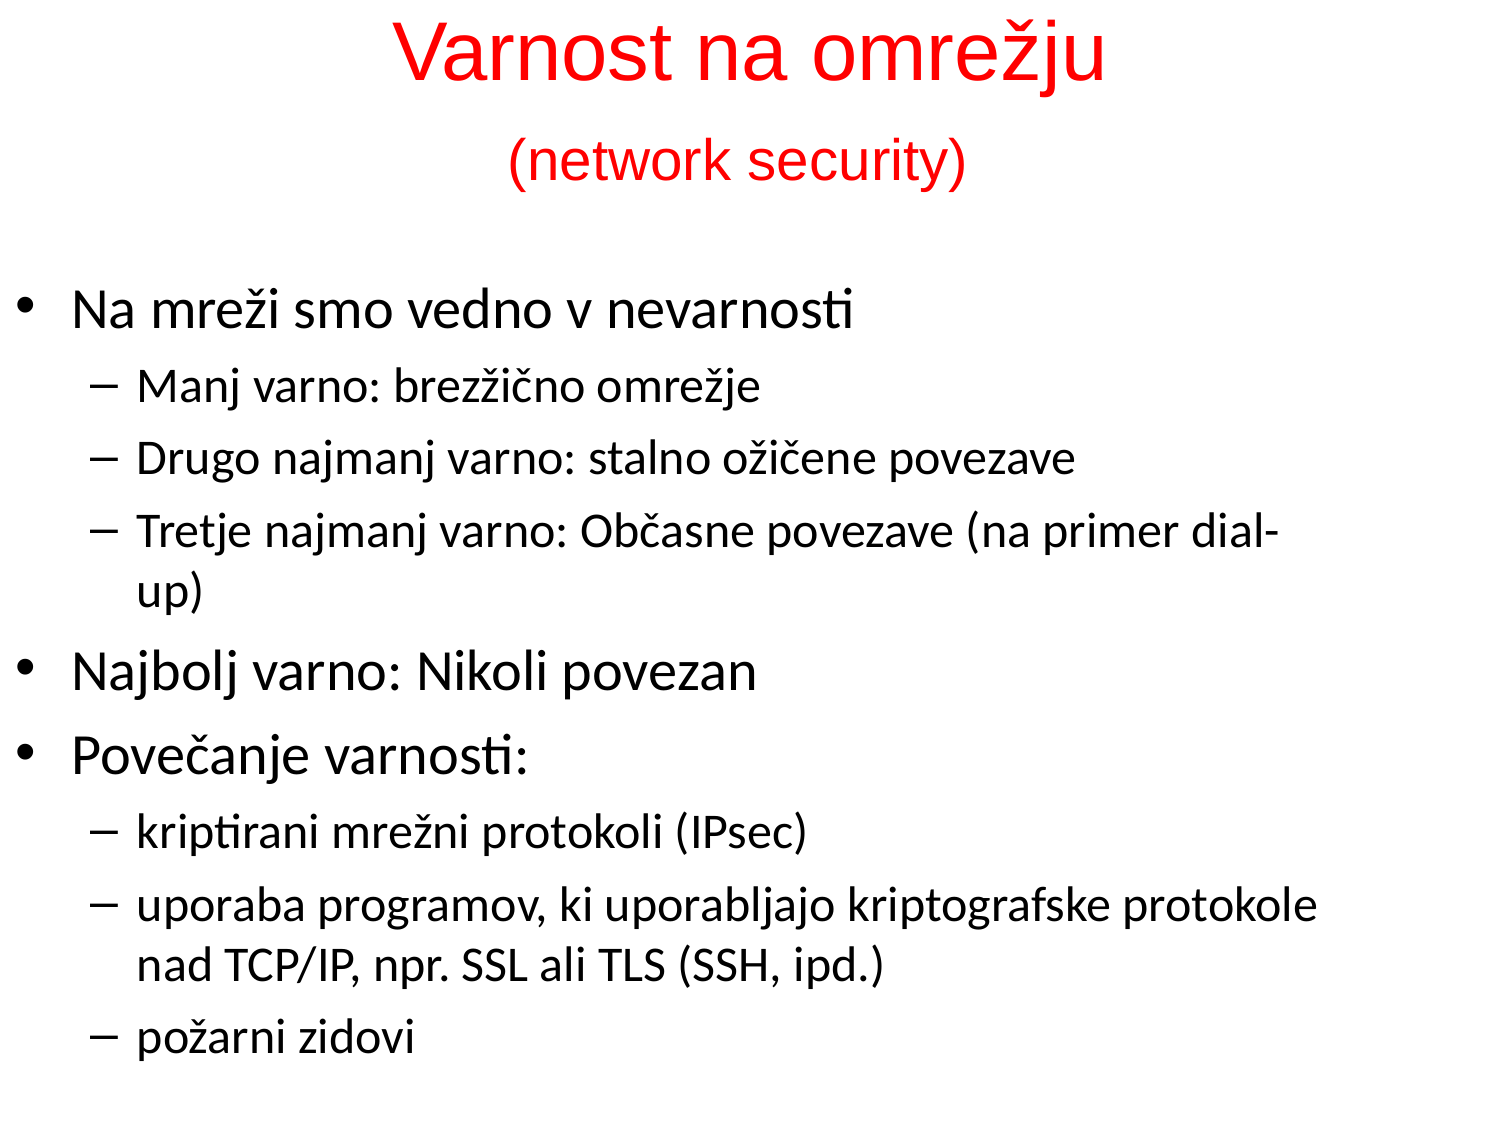

# Varnost na omrežju (network security)
Na mreži smo vedno v nevarnosti
Manj varno: brezžično omrežje
Drugo najmanj varno: stalno ožičene povezave
Tretje najmanj varno: Občasne povezave (na primer dial-up)
Najbolj varno: Nikoli povezan
Povečanje varnosti:
kriptirani mrežni protokoli (IPsec)
uporaba programov, ki uporabljajo kriptografske protokole nad TCP/IP, npr. SSL ali TLS (SSH, ipd.)
požarni zidovi